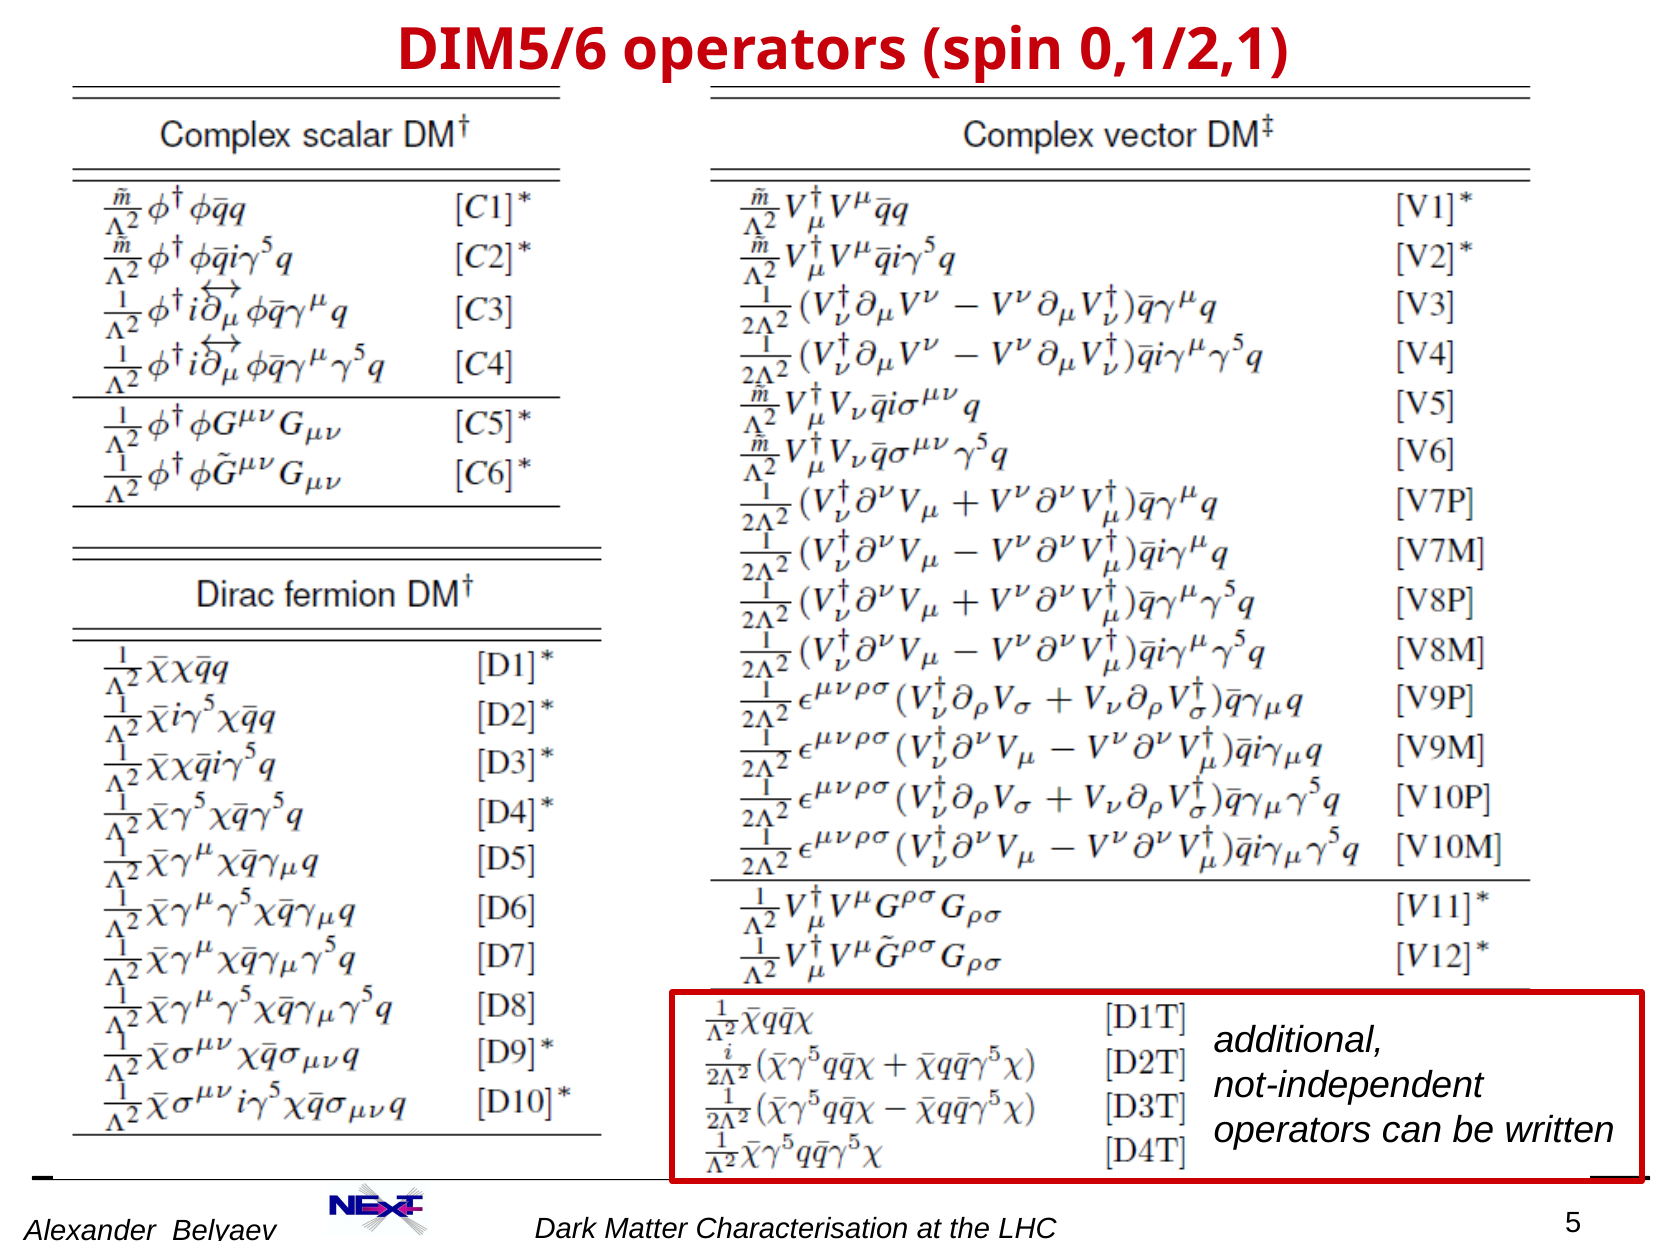

# DIM5/6 operators (spin 0,1/2,1)
additional,
not-independent operators can be written